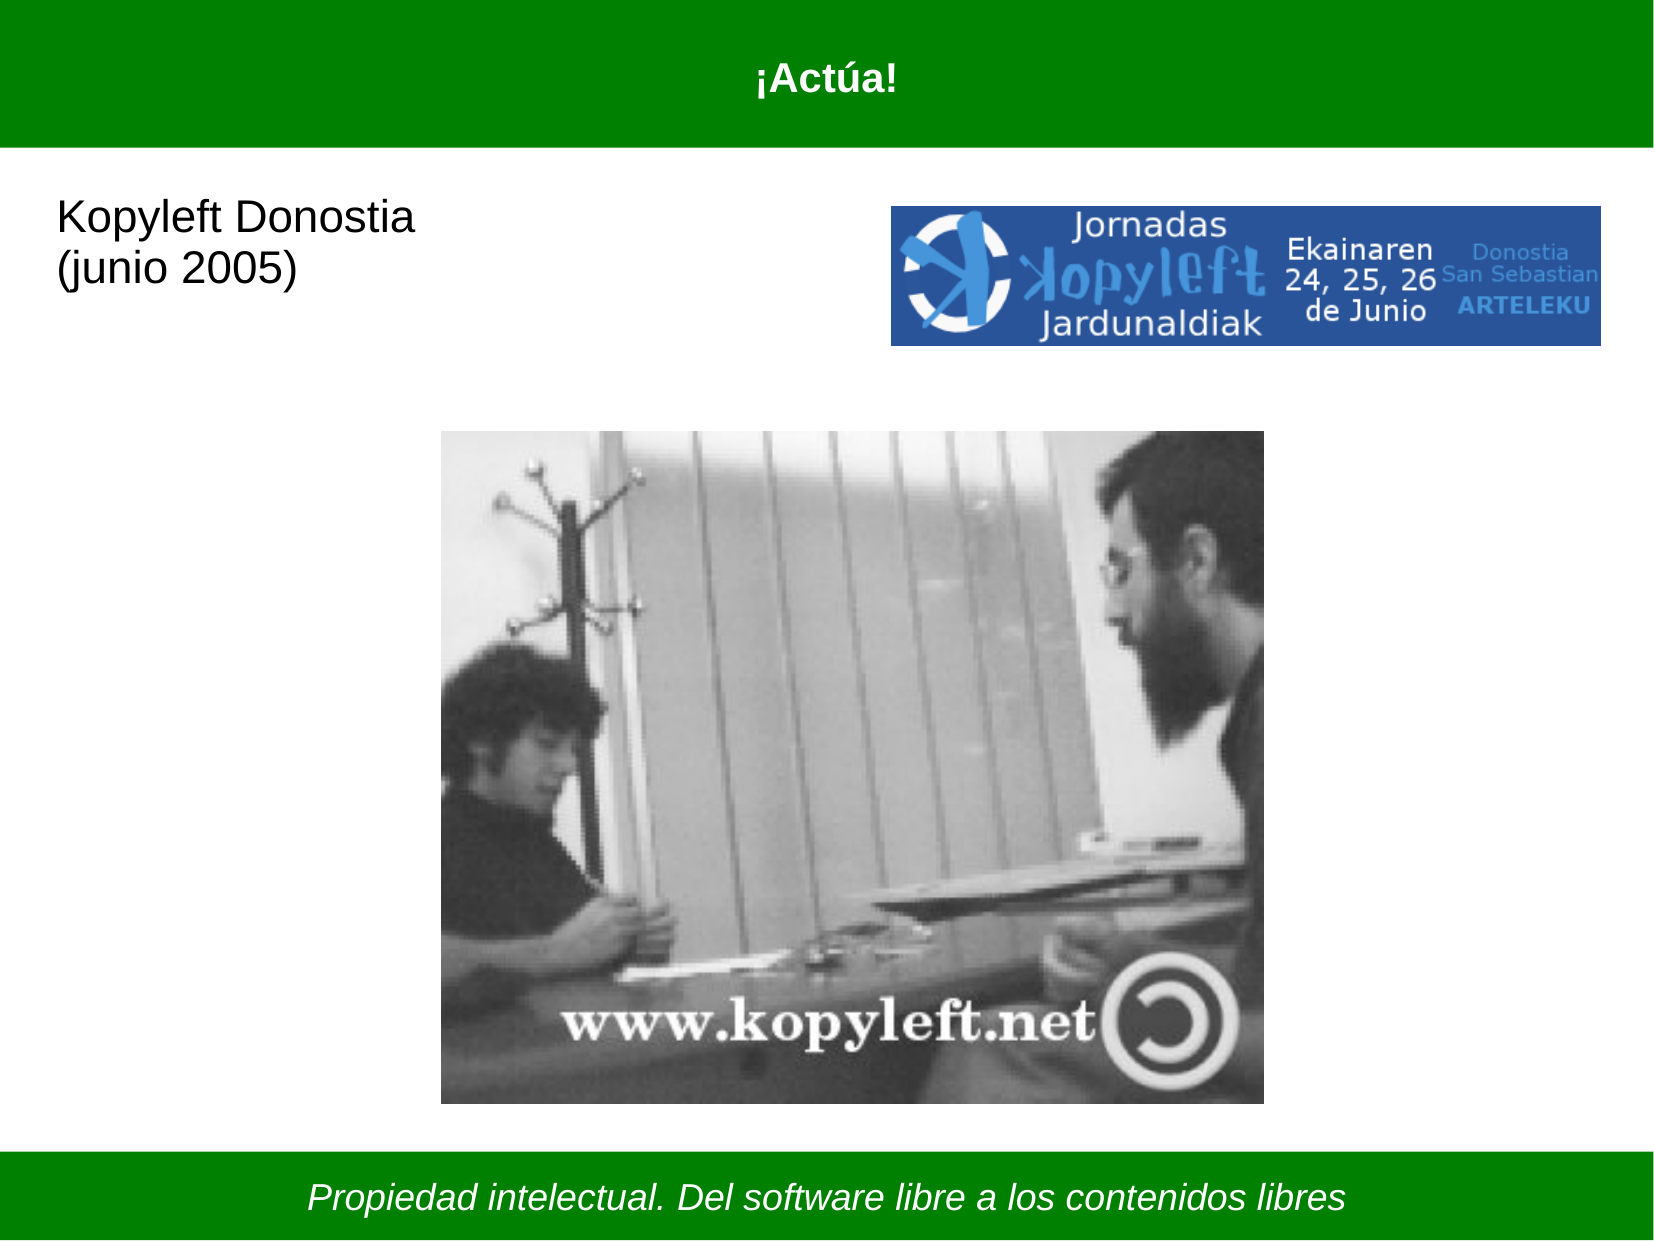

¡Actúa!
Kopyleft Donostia
(junio 2005)
Propiedad intelectual. Del software libre a los contenidos libres